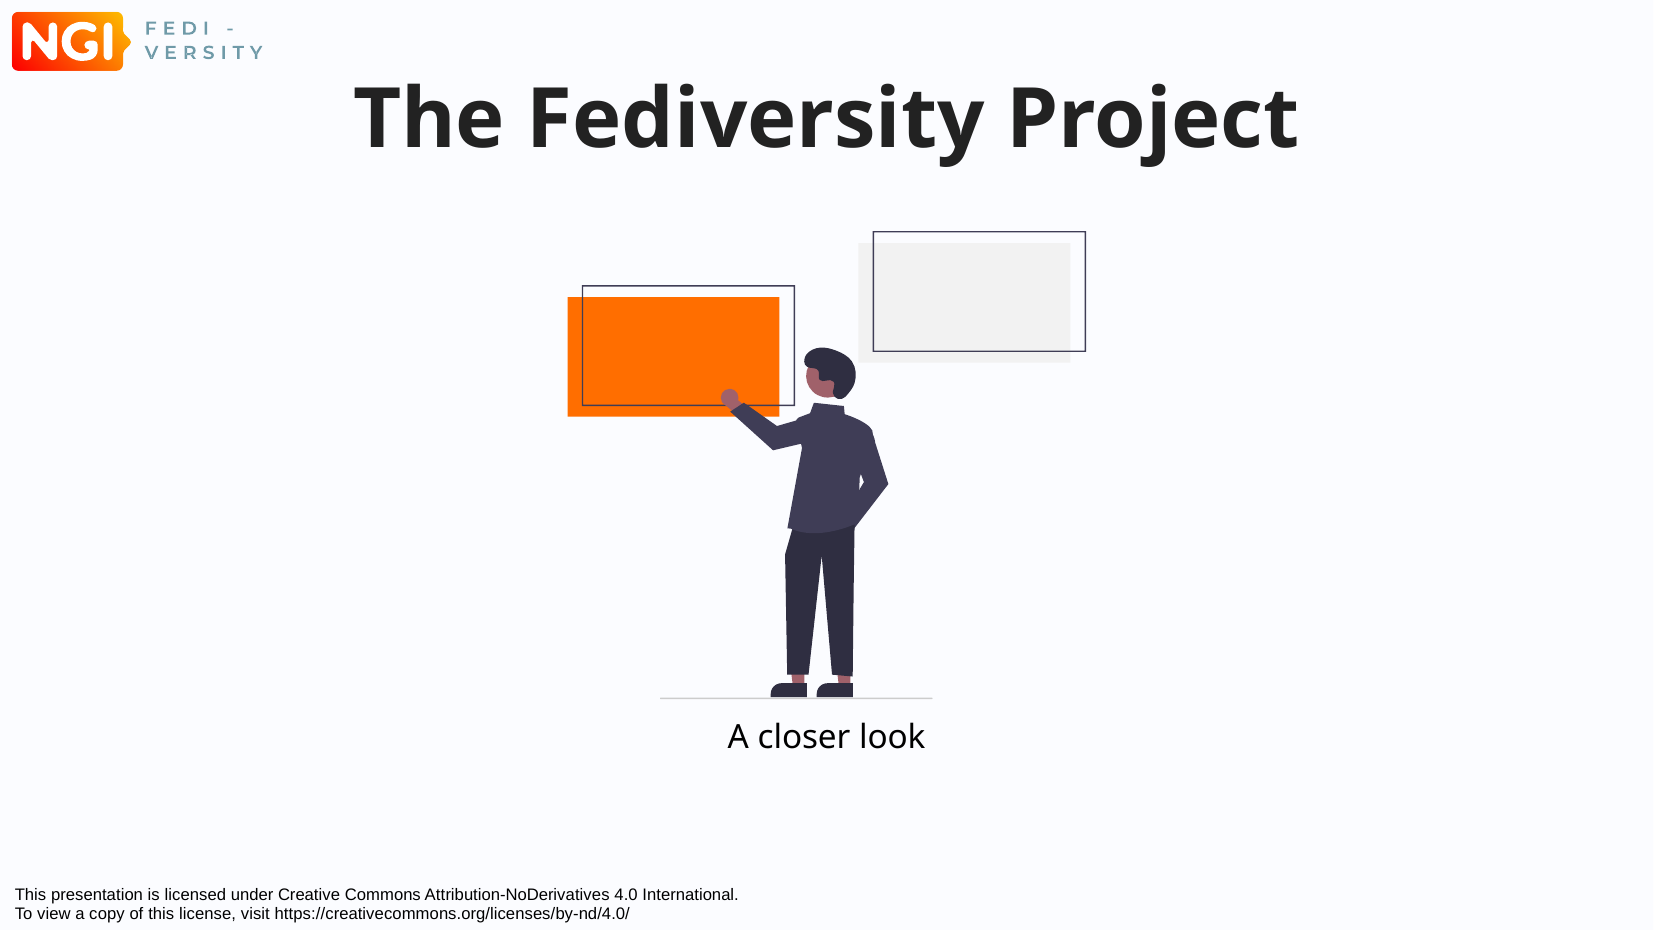

# The Fediversity Project
A closer look
This presentation is licensed under Creative Commons Attribution-NoDerivatives 4.0 International. To view a copy of this license, visit https://creativecommons.org/licenses/by-nd/4.0/